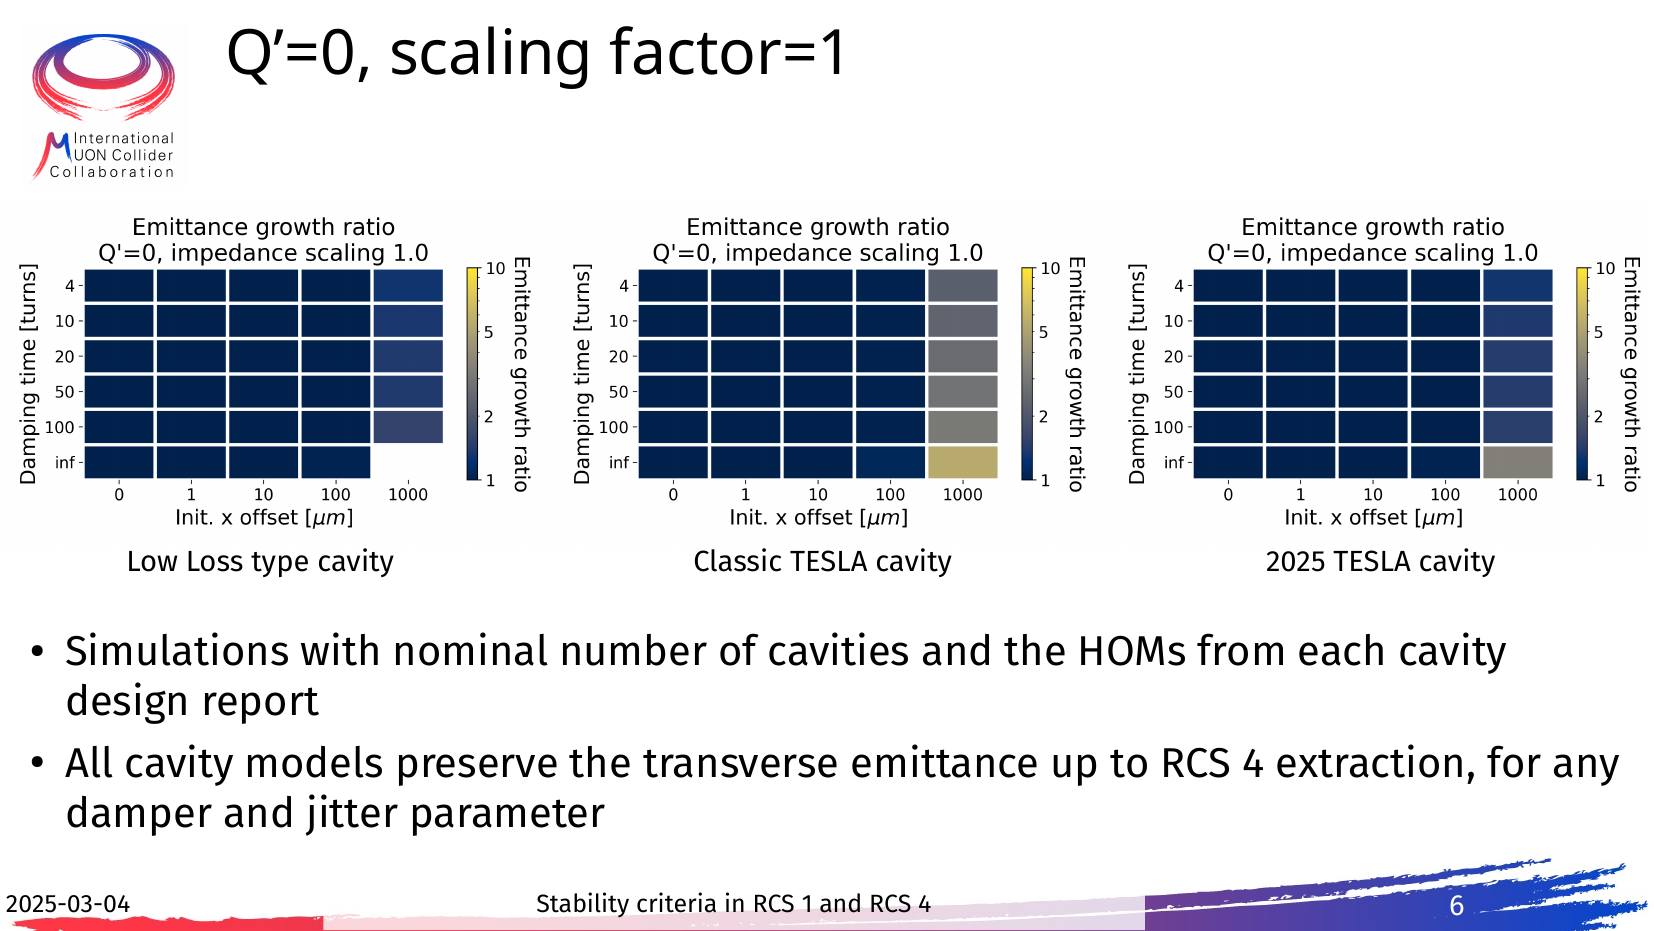

# Q’=0, scaling factor=1
Low Loss type cavity
Classic TESLA cavity
2025 TESLA cavity
Simulations with nominal number of cavities and the HOMs from each cavity design report
All cavity models preserve the transverse emittance up to RCS 4 extraction, for any damper and jitter parameter
2025-03-04
Stability criteria in RCS 1 and RCS 4
6